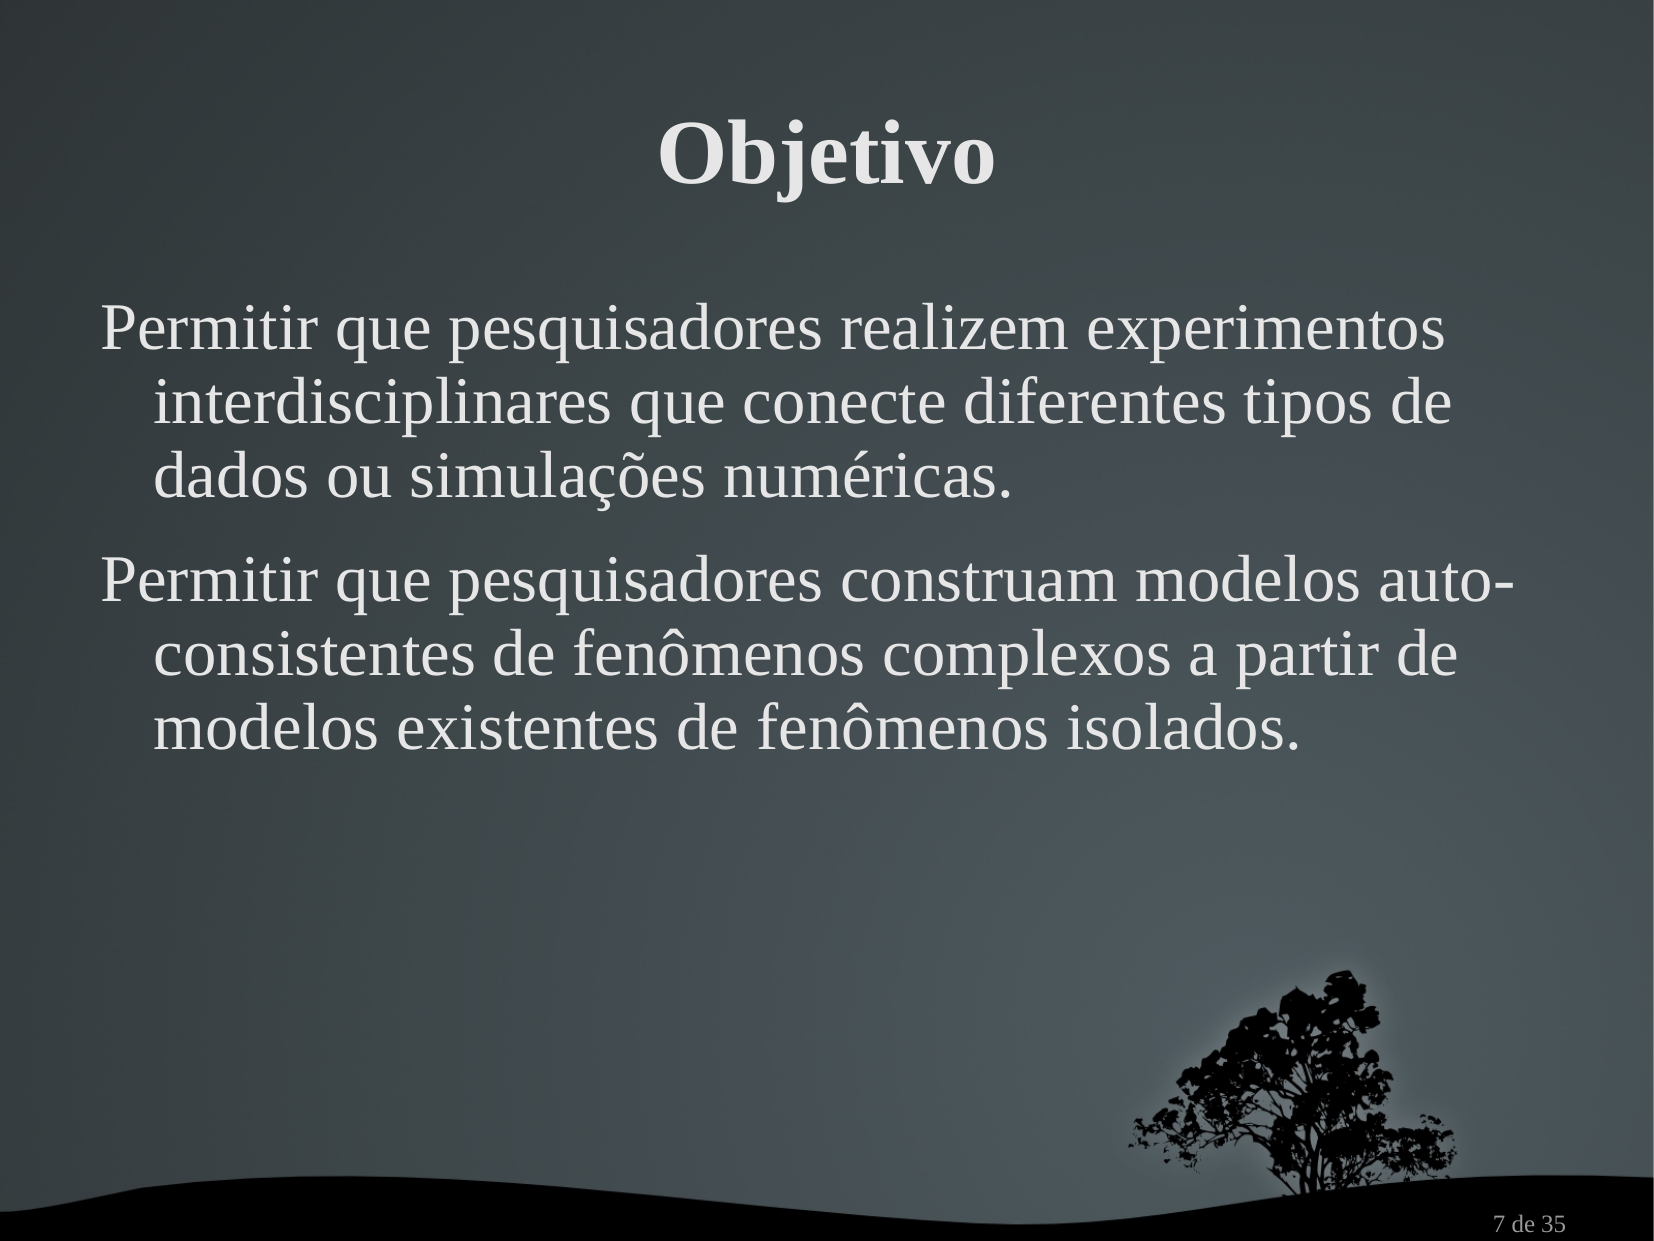

# Objetivo
Permitir que pesquisadores realizem experimentos interdisciplinares que conecte diferentes tipos de dados ou simulações numéricas.
Permitir que pesquisadores construam modelos auto-consistentes de fenômenos complexos a partir de modelos existentes de fenômenos isolados.
7